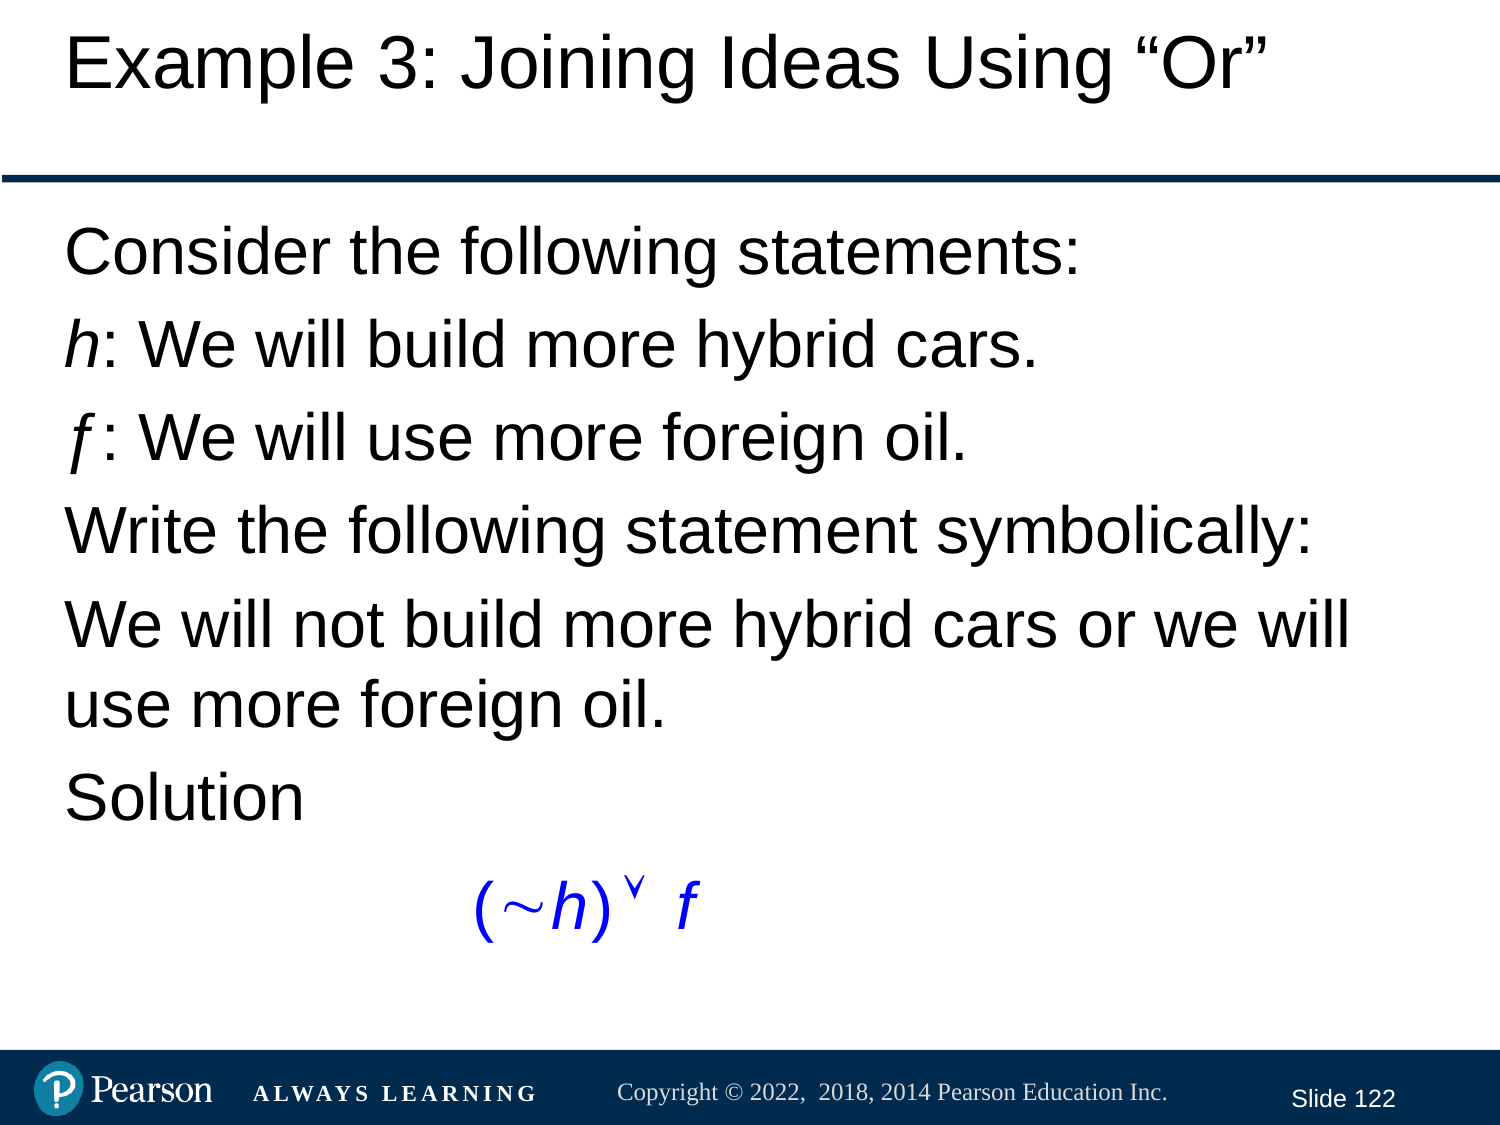

# Example 3: Joining Ideas Using “Or”
Consider the following statements:
h: We will build more hybrid cars.
ƒ: We will use more foreign oil.
Write the following statement symbolically:
We will not build more hybrid cars or we will use more foreign oil.
Solution